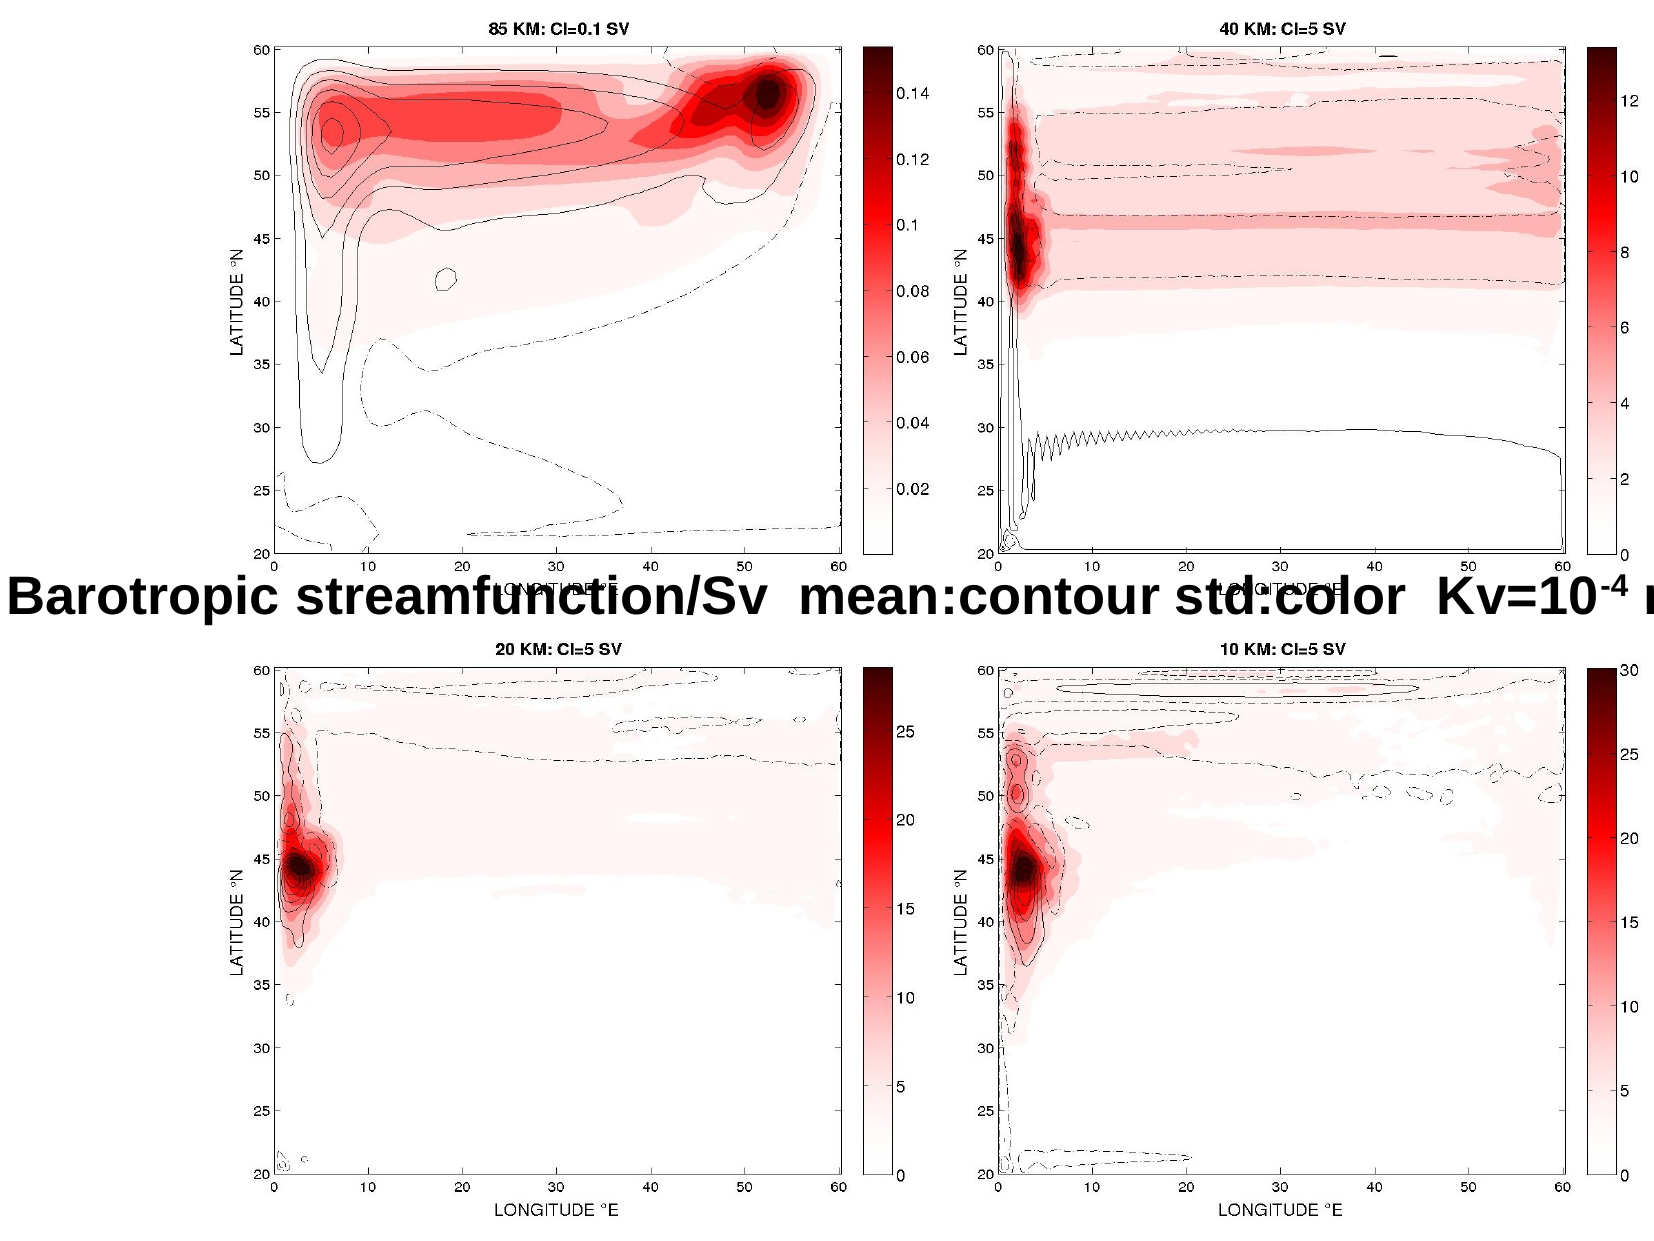

# Barotropic streamfunction/Sv mean:contour std:color Kv=10-4 m2/s